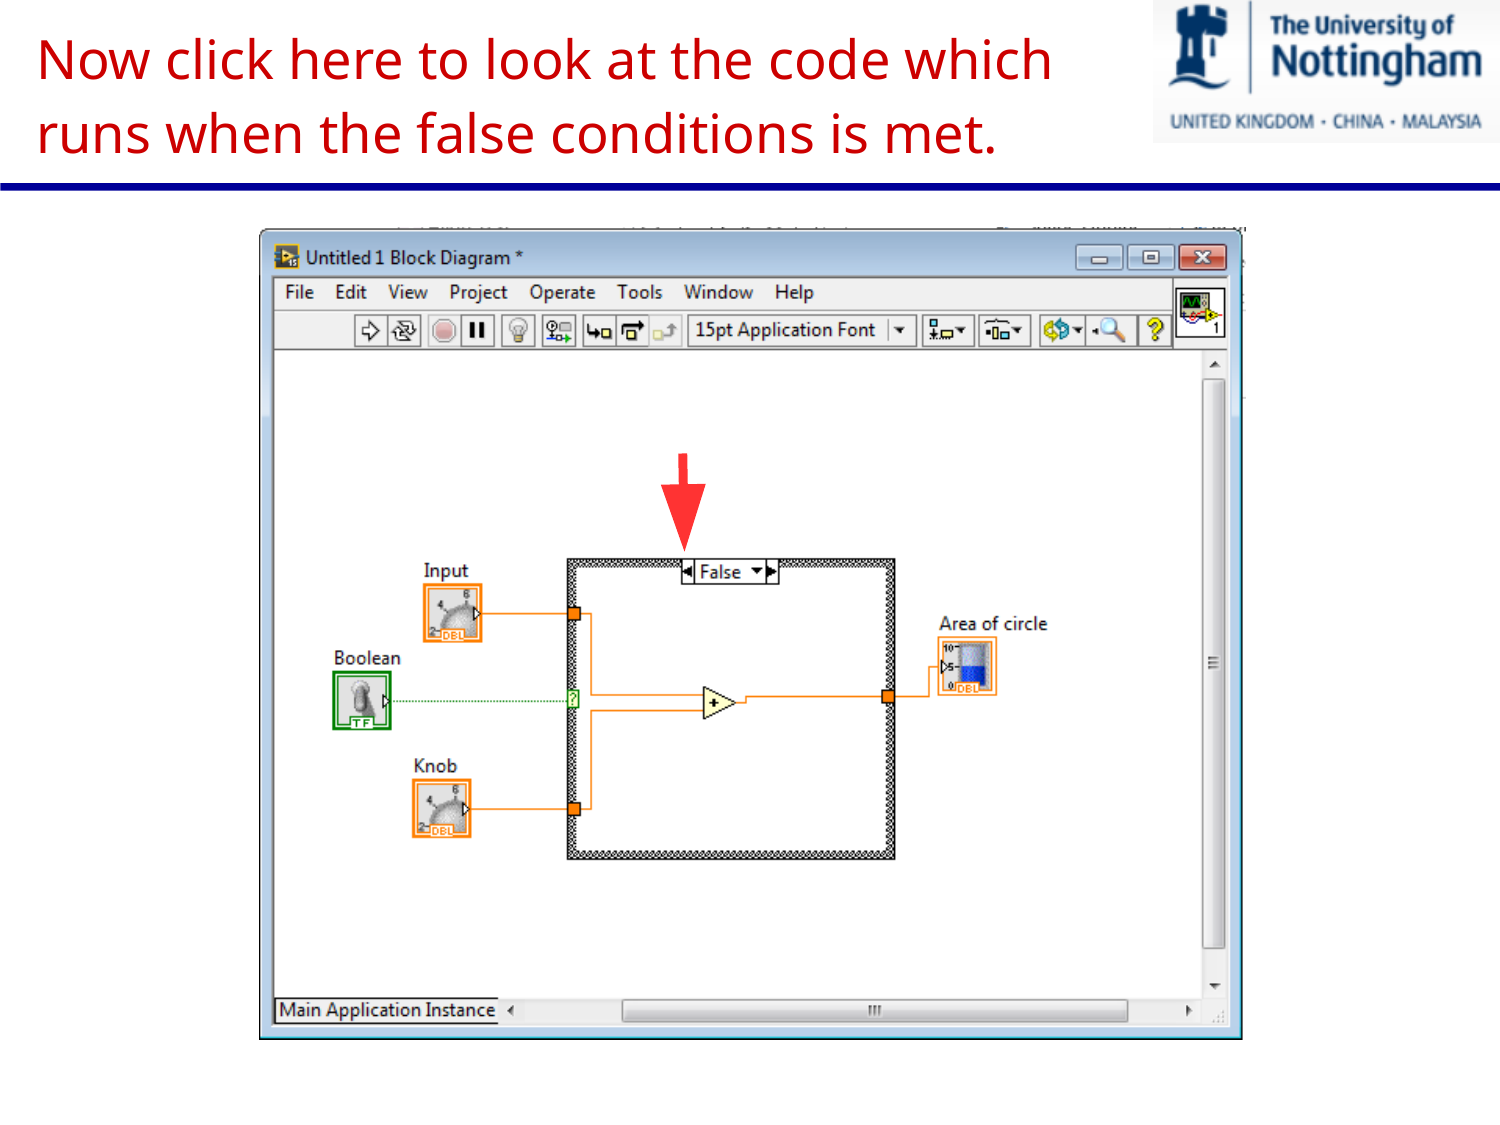

# Now click here to look at the code which runs when the false conditions is met.